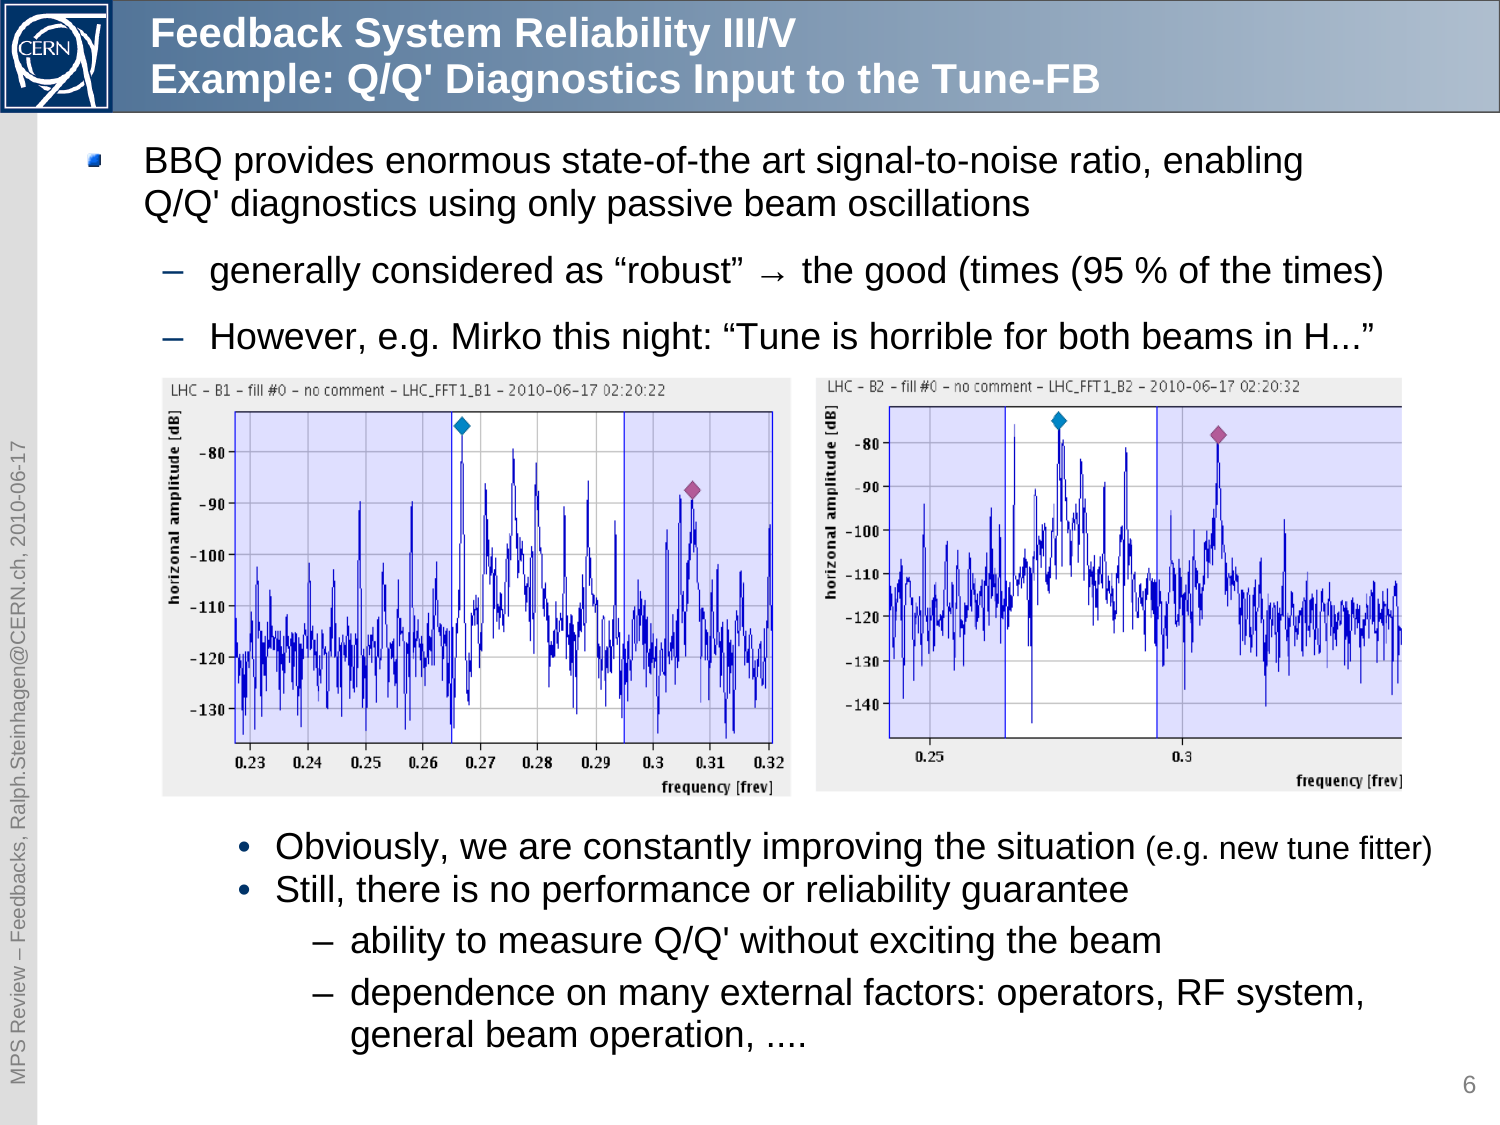

# Feedback System Reliability III/V Example: Q/Q' Diagnostics Input to the Tune-FB
BBQ provides enormous state-of-the art signal-to-noise ratio, enabling	 Q/Q' diagnostics using only passive beam oscillations
generally considered as “robust” → the good (times (95 % of the times)
However, e.g. Mirko this night: “Tune is horrible for both beams in H...”
Obviously, we are constantly improving the situation (e.g. new tune fitter)
Still, there is no performance or reliability guarantee
ability to measure Q/Q' without exciting the beam
dependence on many external factors: operators, RF system, general beam operation, ....